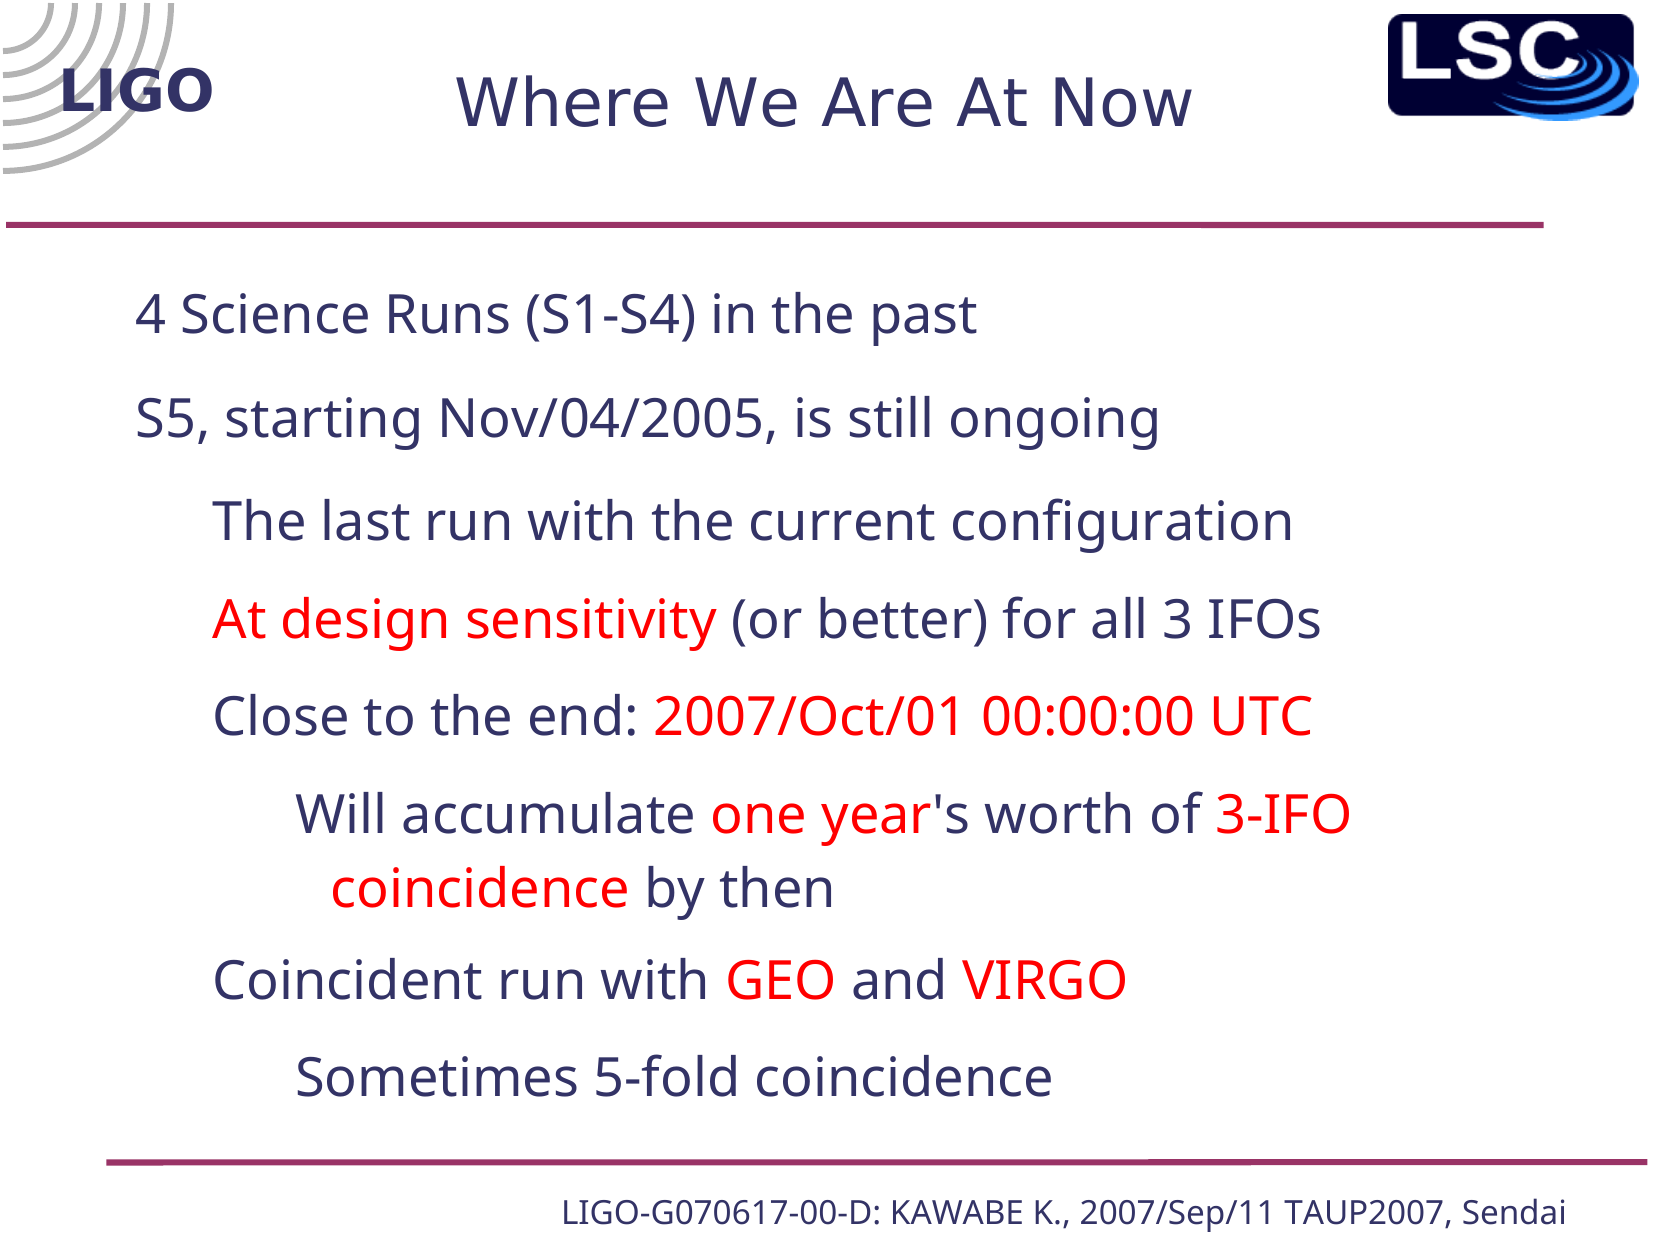

Where We Are At Now
# 4 Science Runs (S1-S4) in the past
S5, starting Nov/04/2005, is still ongoing
The last run with the current configuration
At design sensitivity (or better) for all 3 IFOs
Close to the end: 2007/Oct/01 00:00:00 UTC
Will accumulate one year's worth of 3-IFO coincidence by then
Coincident run with GEO and VIRGO
Sometimes 5-fold coincidence